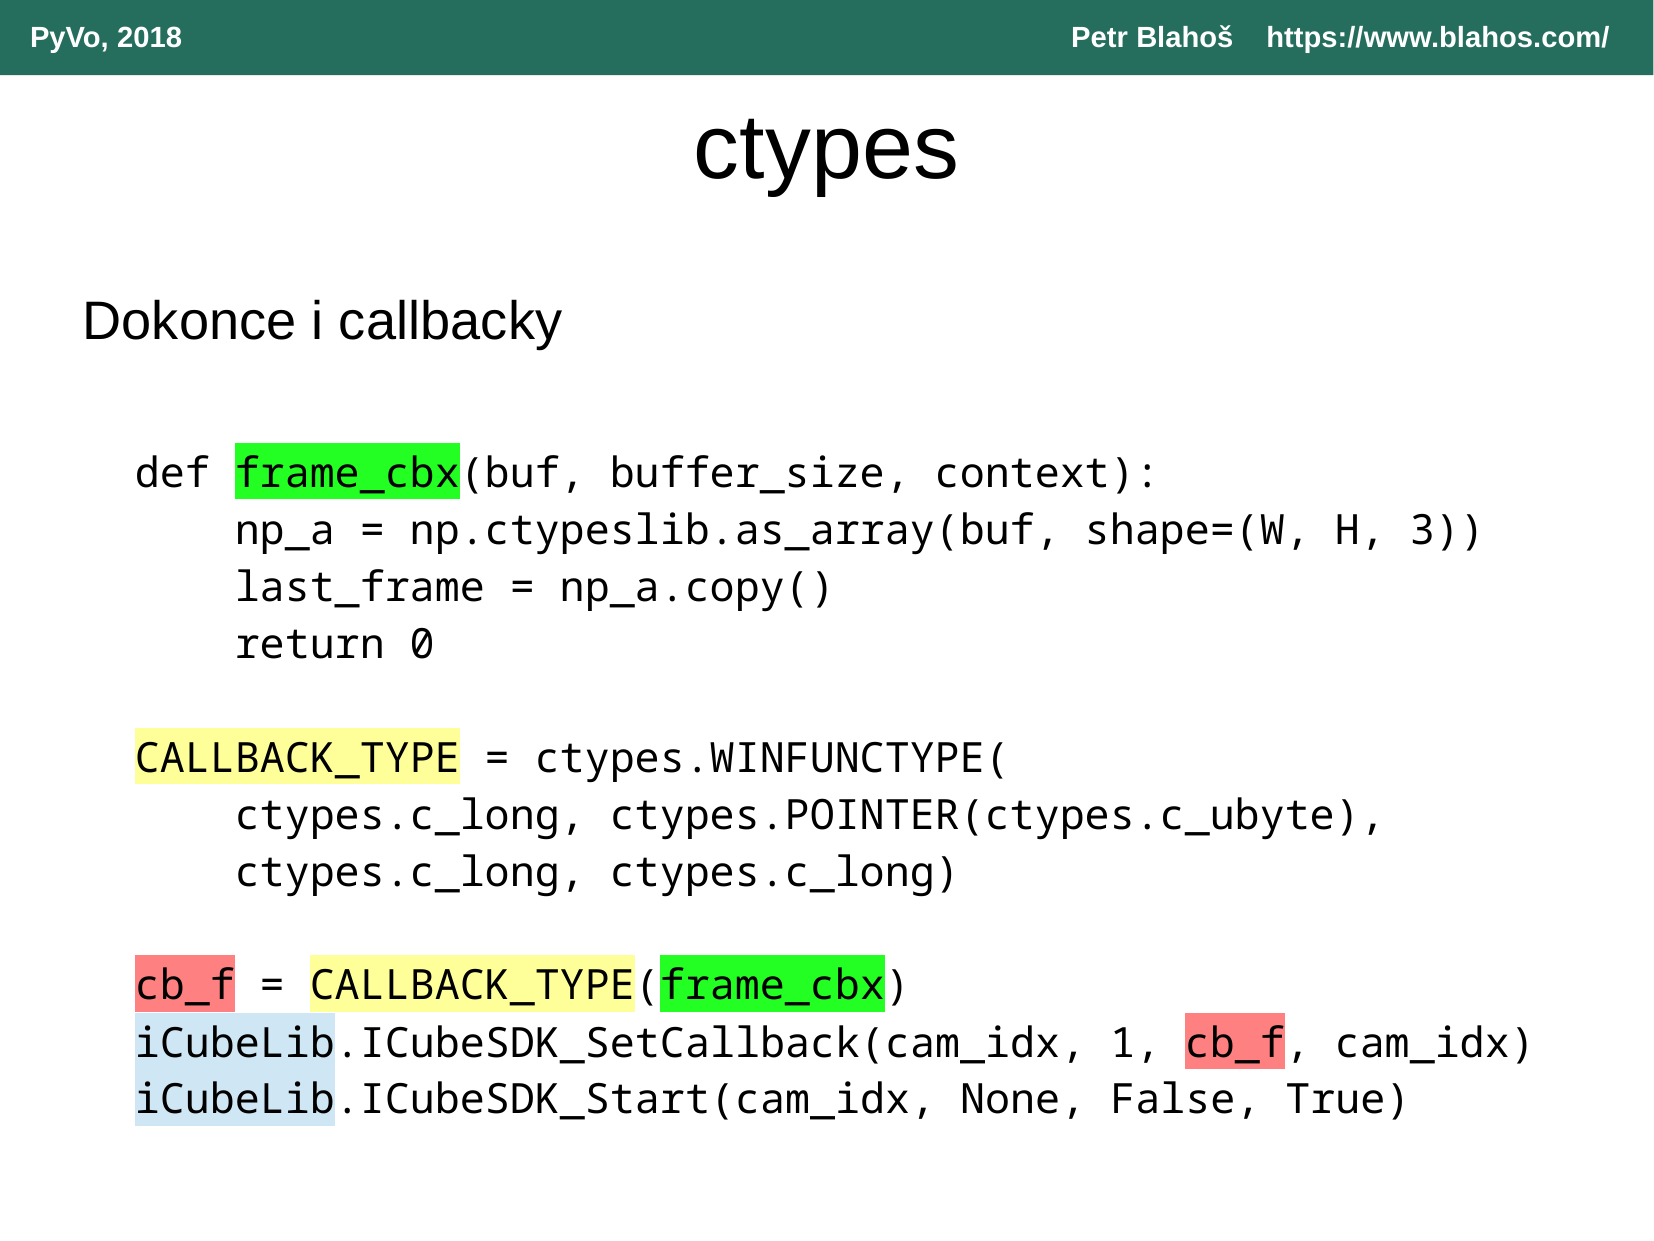

# ctypes
Dokonce i callbacky
def frame_cbx(buf, buffer_size, context):
 np_a = np.ctypeslib.as_array(buf, shape=(W, H, 3))
 last_frame = np_a.copy()
 return 0
CALLBACK_TYPE = ctypes.WINFUNCTYPE(
 ctypes.c_long, ctypes.POINTER(ctypes.c_ubyte),
 ctypes.c_long, ctypes.c_long)
cb_f = CALLBACK_TYPE(frame_cbx)
iCubeLib.ICubeSDK_SetCallback(cam_idx, 1, cb_f, cam_idx)
iCubeLib.ICubeSDK_Start(cam_idx, None, False, True)